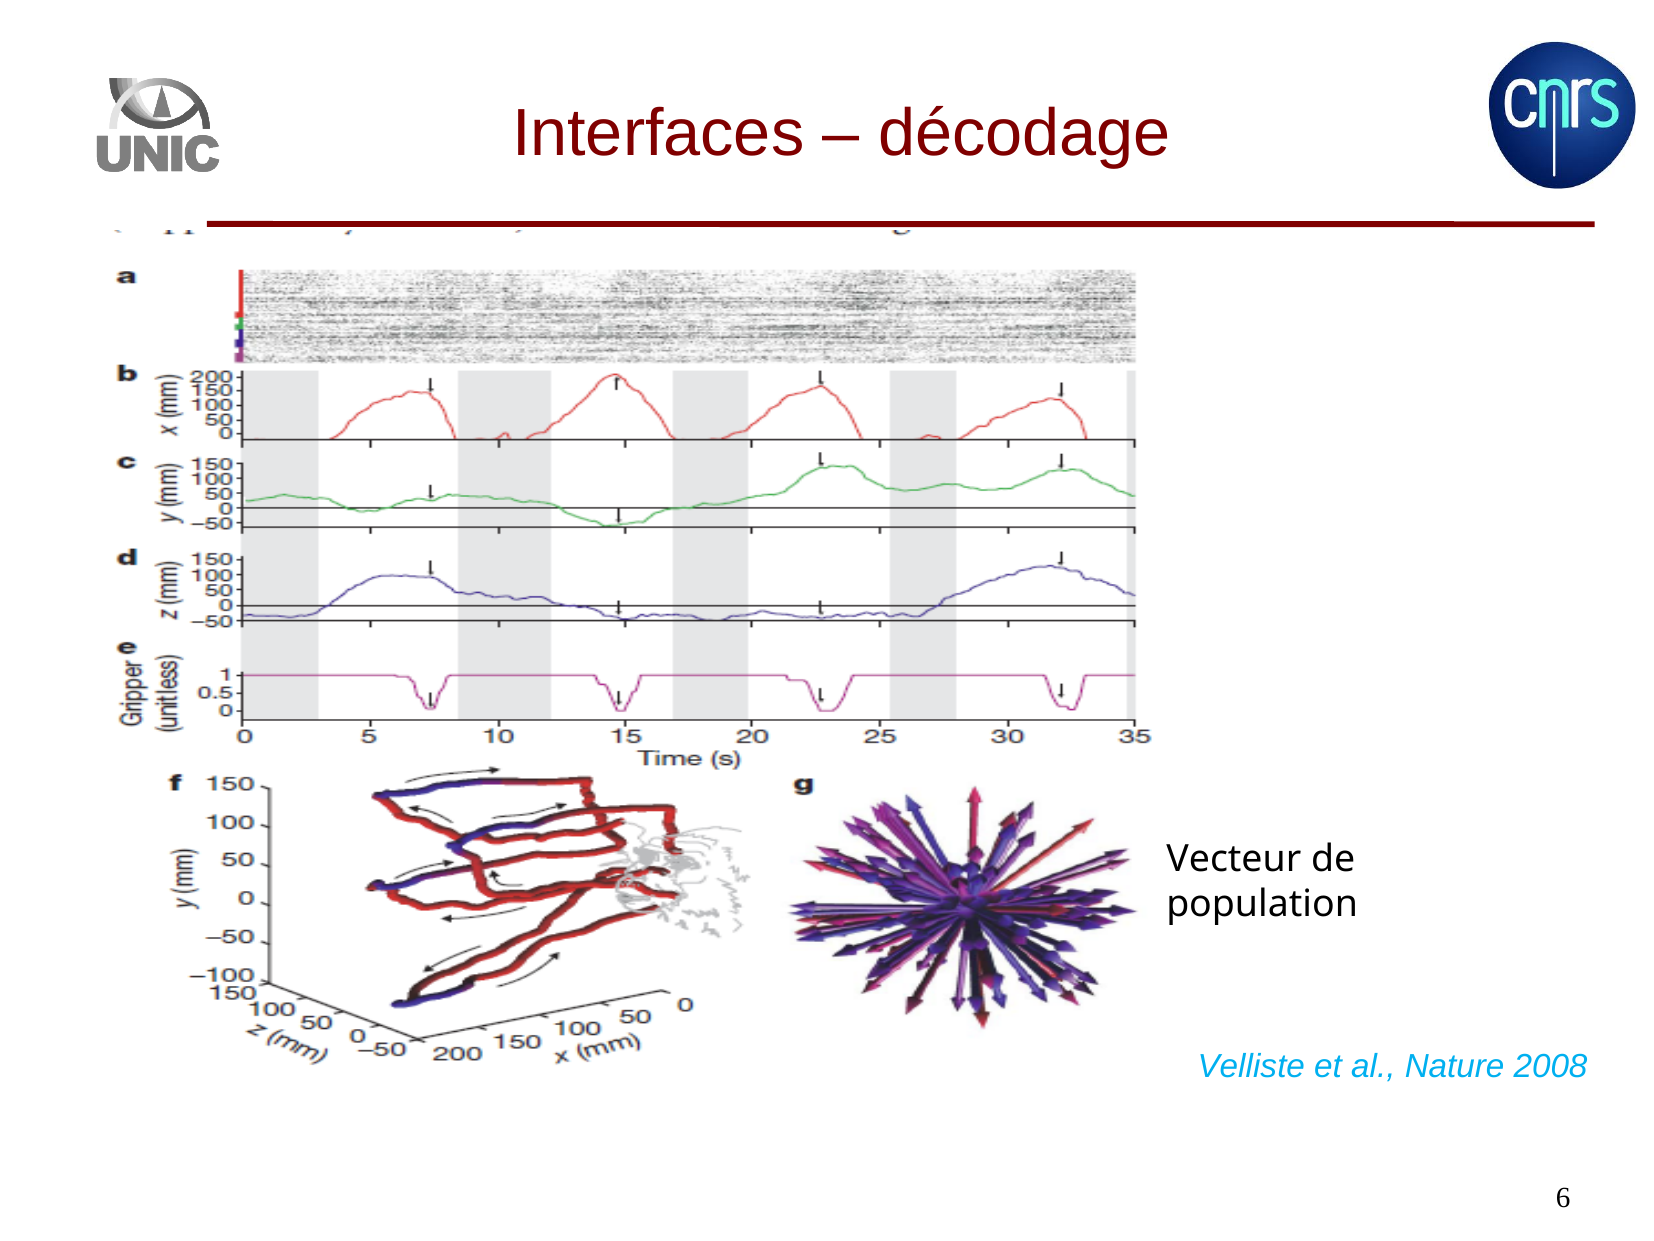

Interfaces – décodage
Vecteur de population
Velliste et al., Nature 2008